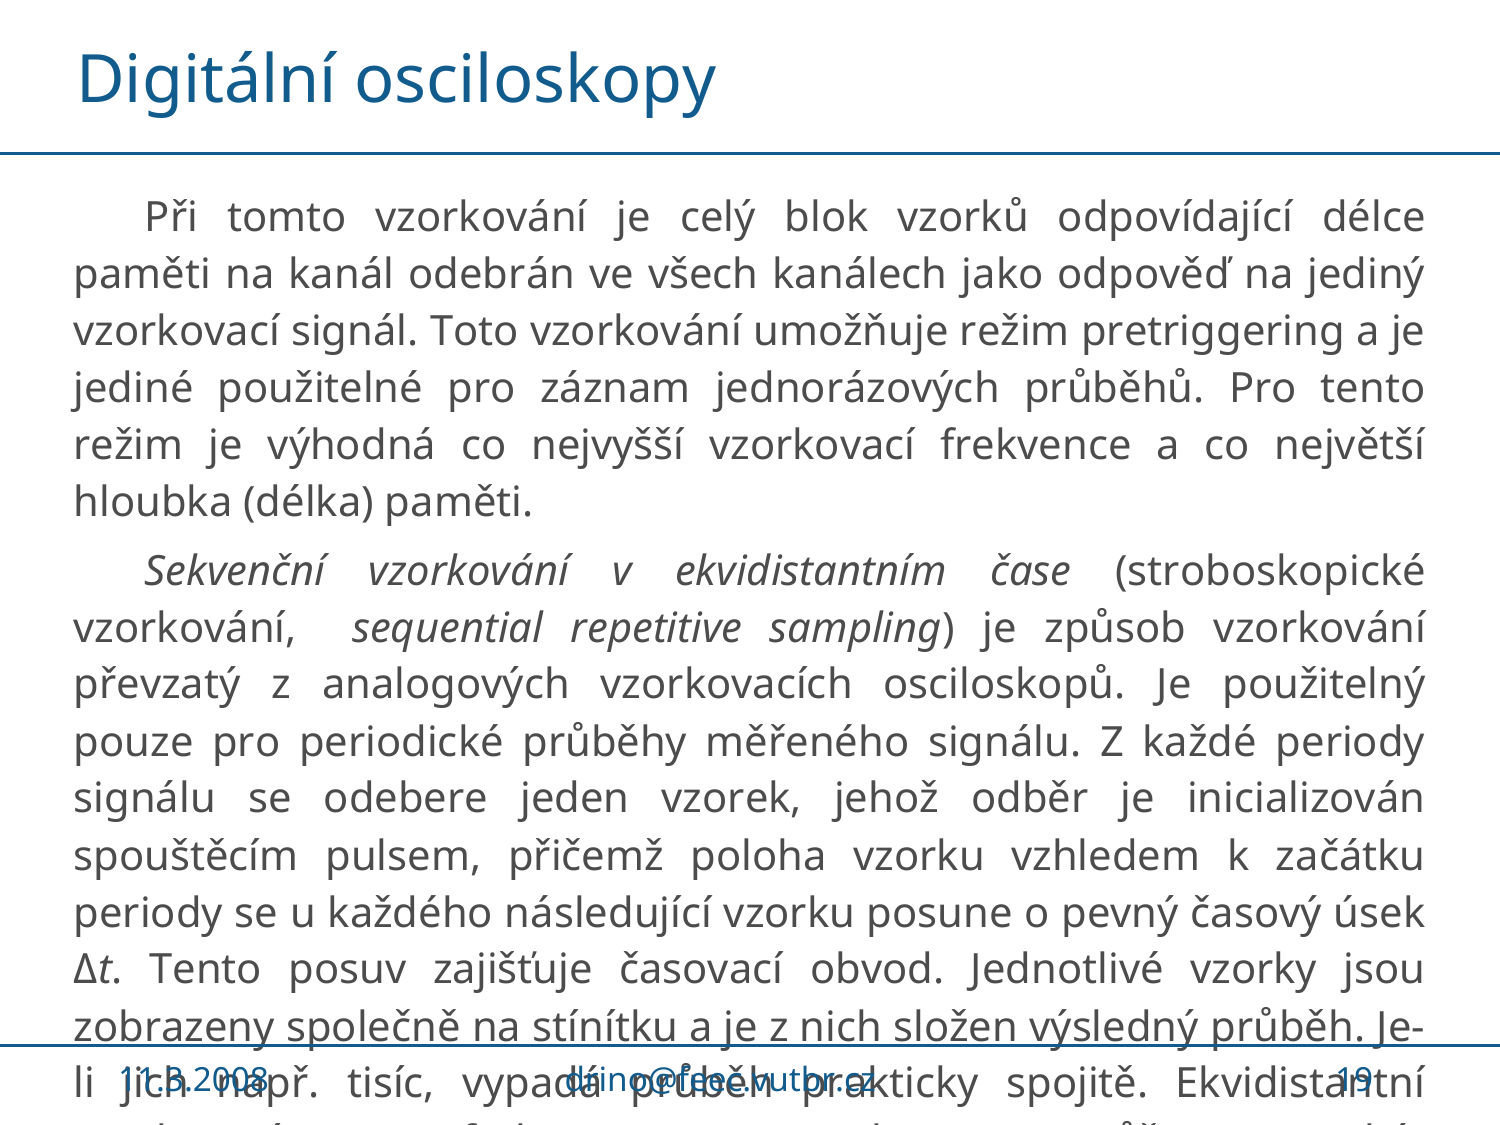

# Digitální osciloskopy
Při tomto vzorkování je celý blok vzorků odpovídající délce paměti na kanál odebrán ve všech kanálech jako odpověď na jediný vzorkovací signál. Toto vzorkování umožňuje režim pretriggering a je jediné použitelné pro záznam jednorázových průběhů. Pro tento režim je výhodná co nejvyšší vzorkovací frekvence a co největší hloubka (délka) paměti.
Sekvenční vzorkování v ekvidistantním čase (stroboskopické vzorkování, sequential repetitive sampling) je způsob vzorkování převzatý z analogových vzorkovacích osciloskopů. Je použitelný pouze pro periodické průběhy měřeného signálu. Z každé periody signálu se odebere jeden vzorek, jehož odběr je inicializován spouštěcím pulsem, přičemž poloha vzorku vzhledem k začátku periody se u každého následující vzorku posune o pevný časový úsek Δt. Tento posuv zajišťuje časovací obvod. Jednotlivé vzorky jsou zobrazeny společně na stínítku a je z nich složen výsledný průběh. Je-li jich např. tisíc, vypadá průběh prakticky spojitě. Ekvidistantní vzorkovací frekvence tak může být
11.3.2008
drino@feec.vutbr.cz